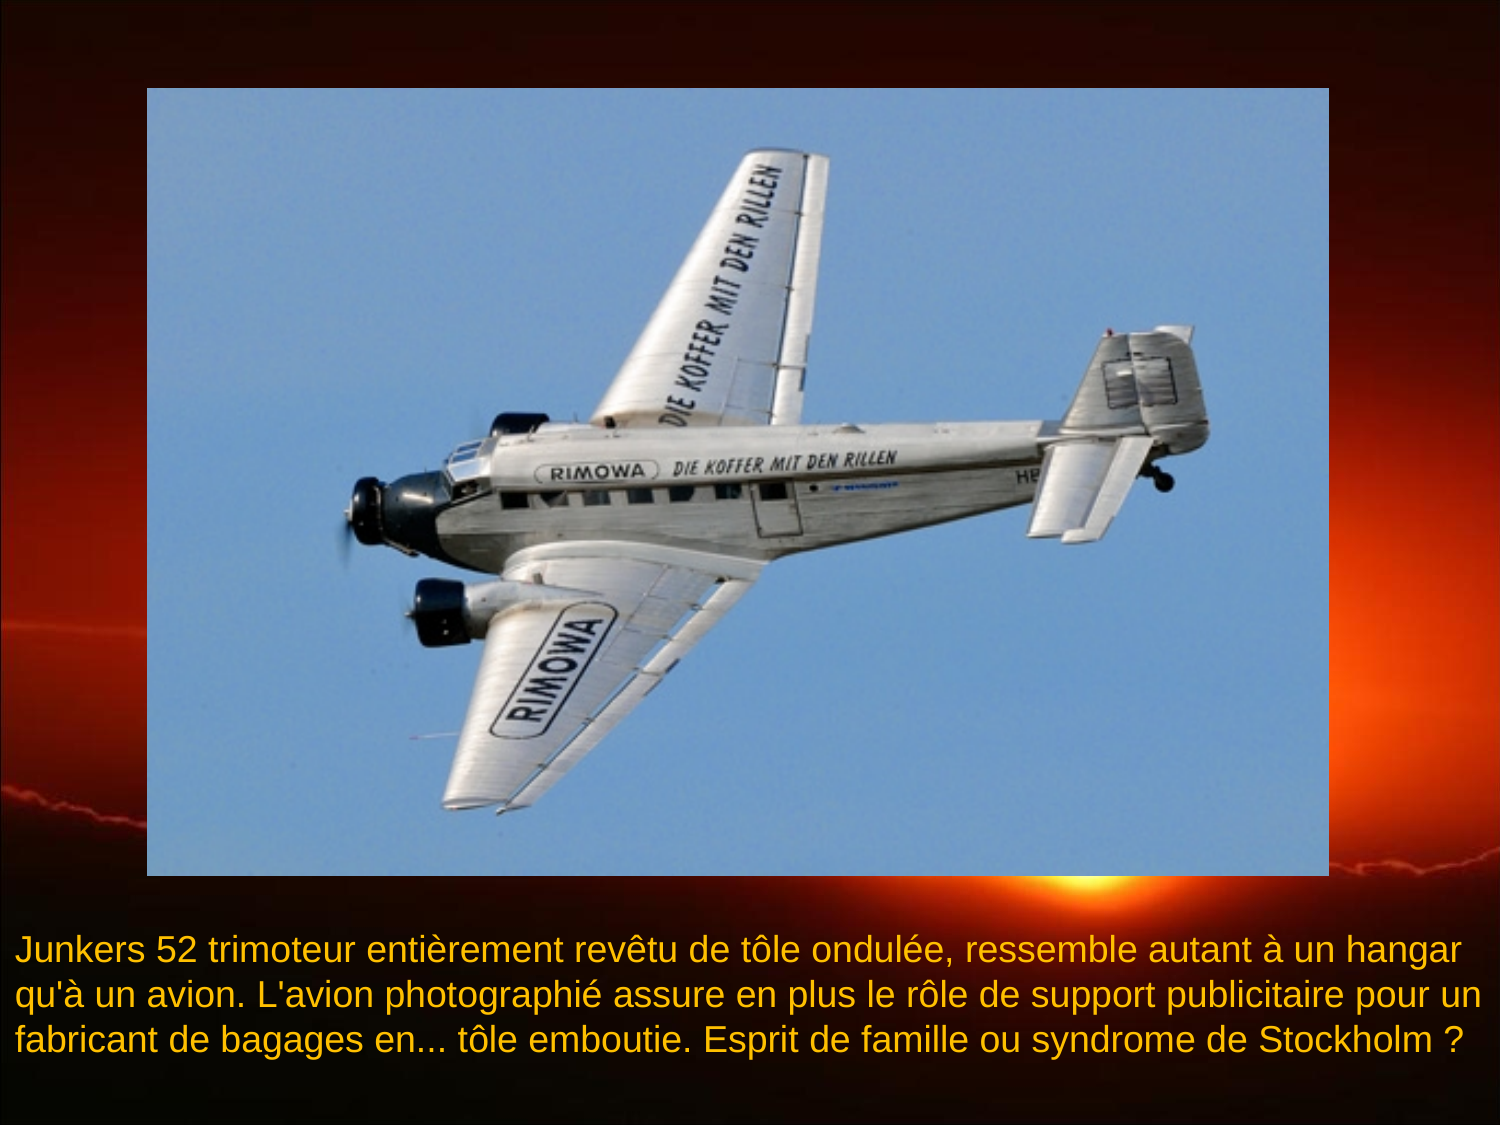

Junkers 52 trimoteur entièrement revêtu de tôle ondulée, ressemble autant à un hangar qu'à un avion. L'avion photographié assure en plus le rôle de support publicitaire pour un fabricant de bagages en... tôle emboutie. Esprit de famille ou syndrome de Stockholm ?